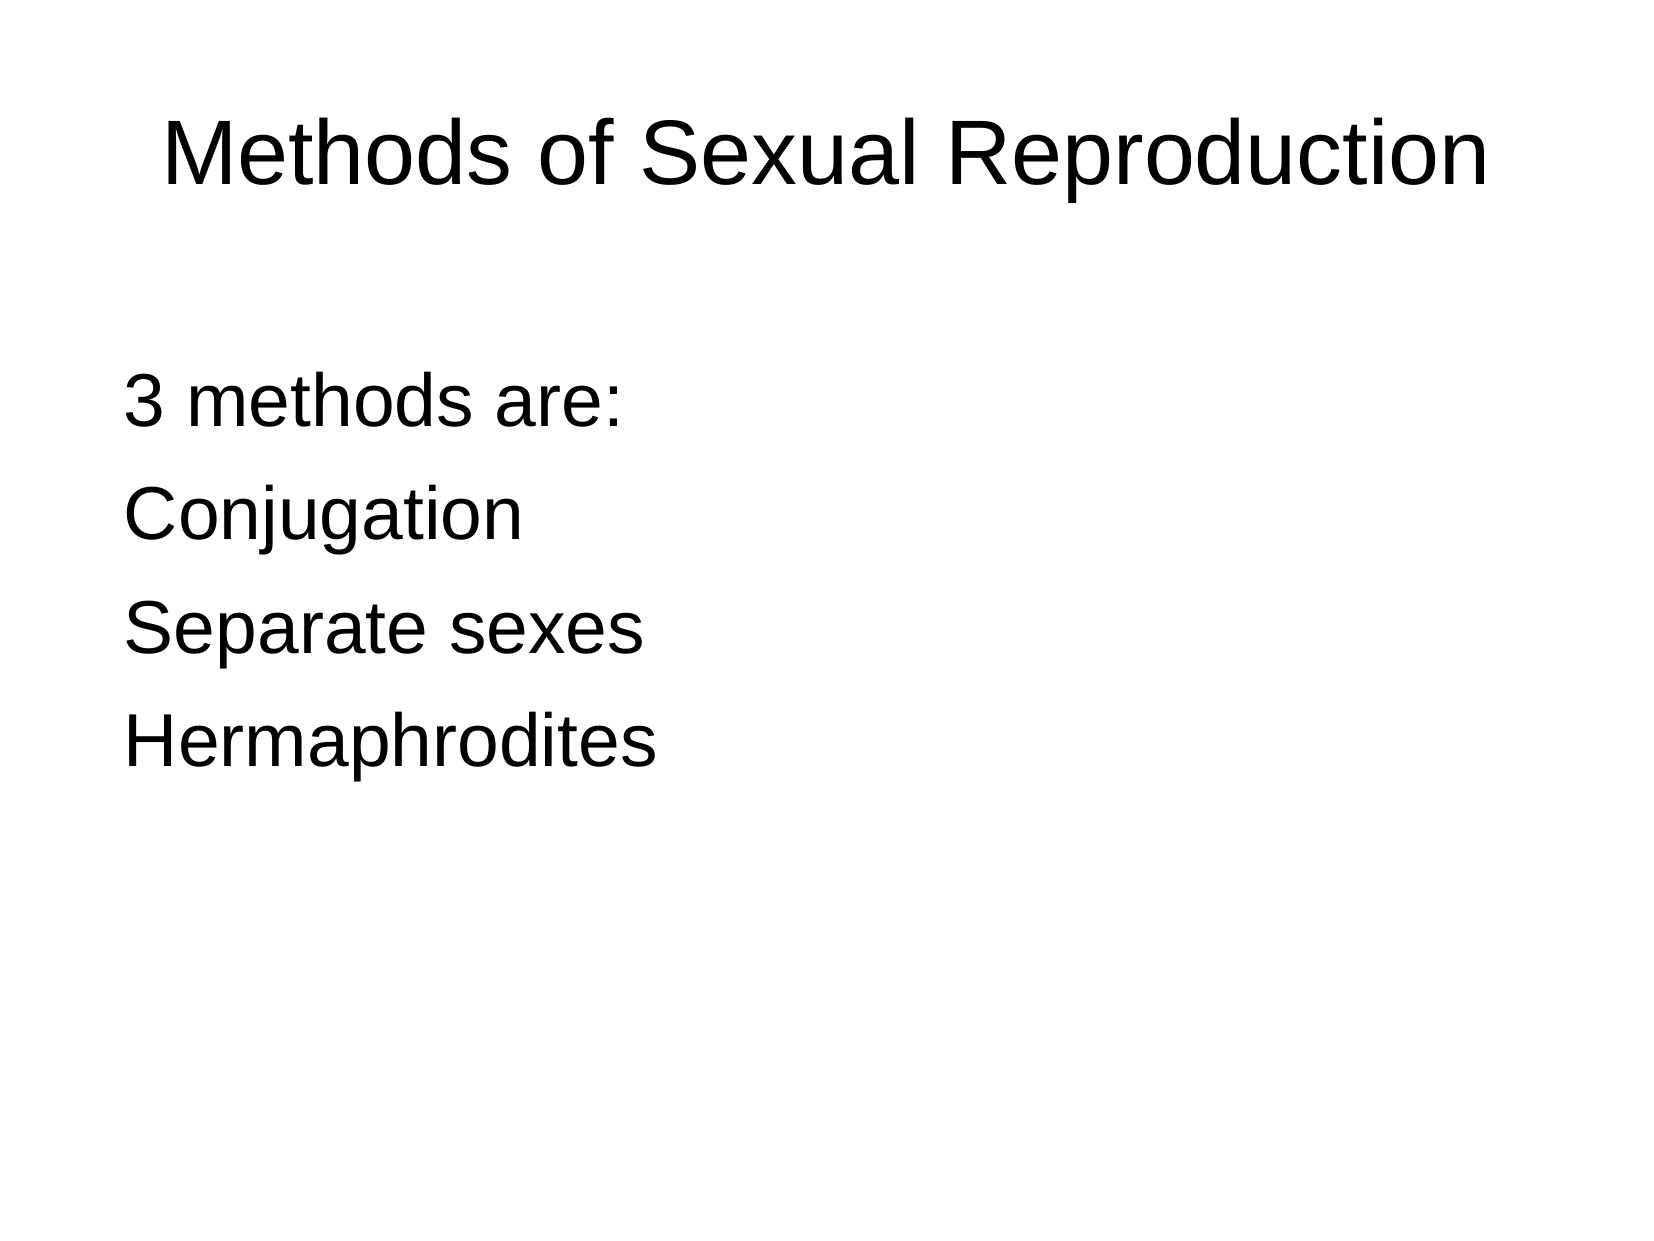

# Methods of Sexual Reproduction
3 methods are:
Conjugation
Separate sexes
Hermaphrodites